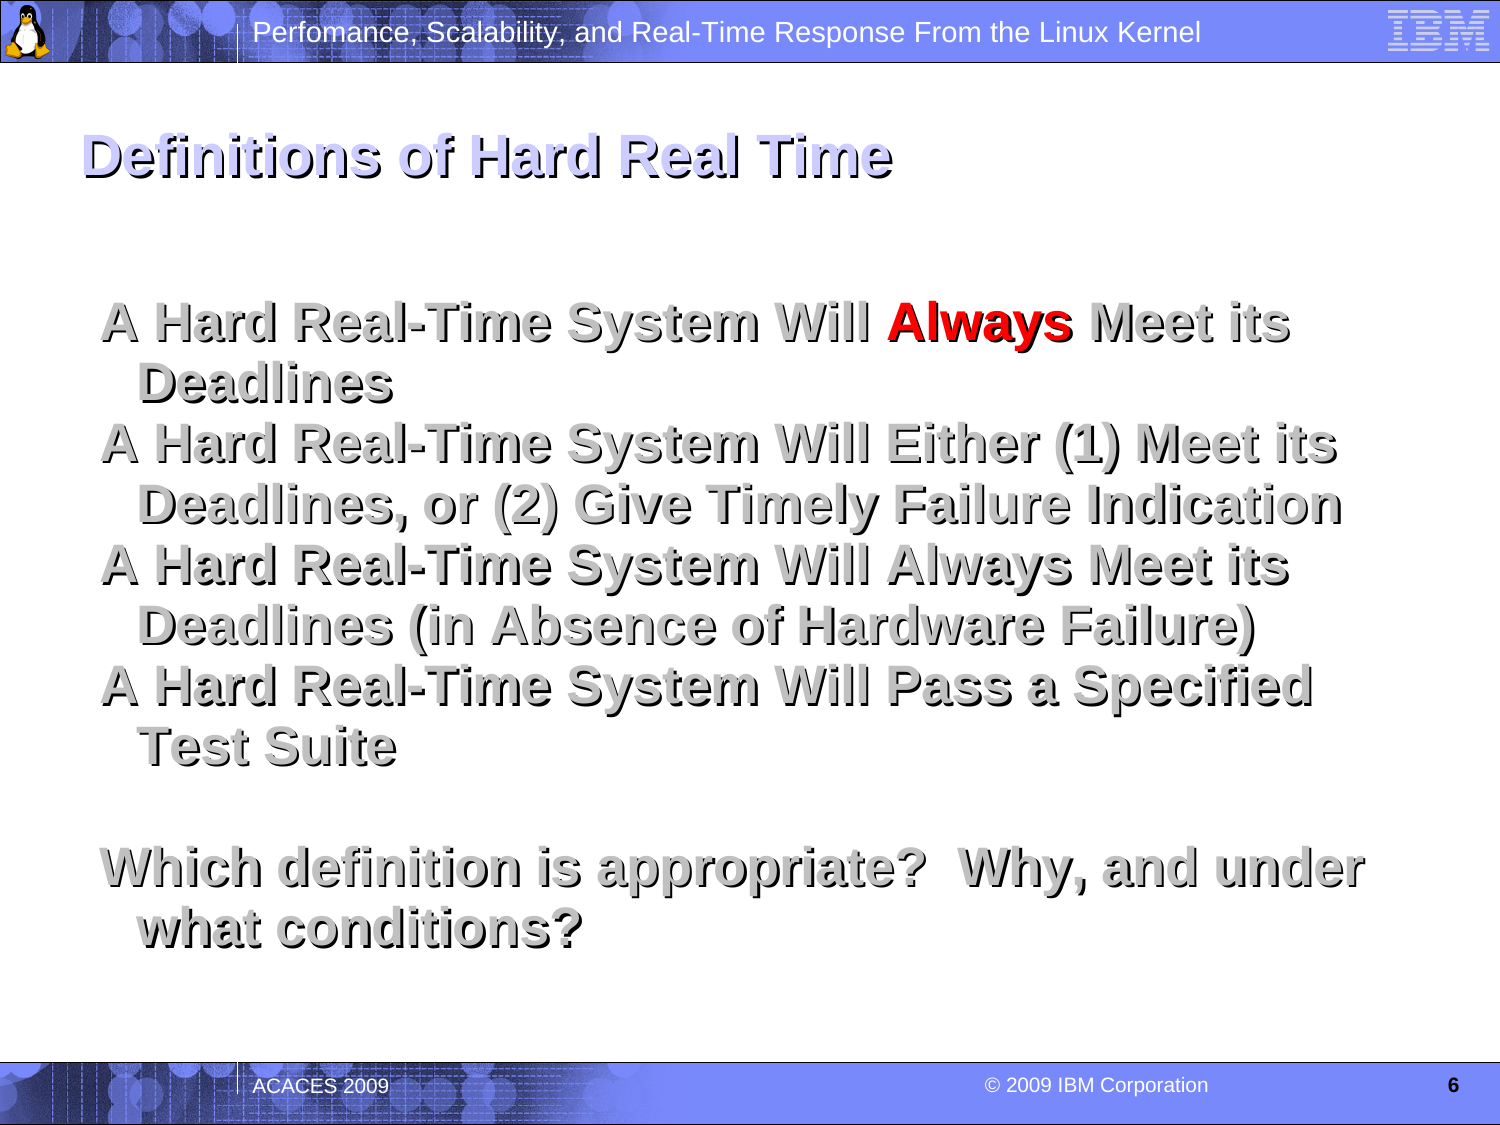

# Definitions of Hard Real Time
A Hard Real-Time System Will Always Meet its Deadlines
A Hard Real-Time System Will Either (1) Meet its Deadlines, or (2) Give Timely Failure Indication
A Hard Real-Time System Will Always Meet its Deadlines (in Absence of Hardware Failure)
A Hard Real-Time System Will Pass a Specified Test Suite
Which definition is appropriate? Why, and under what conditions?
6